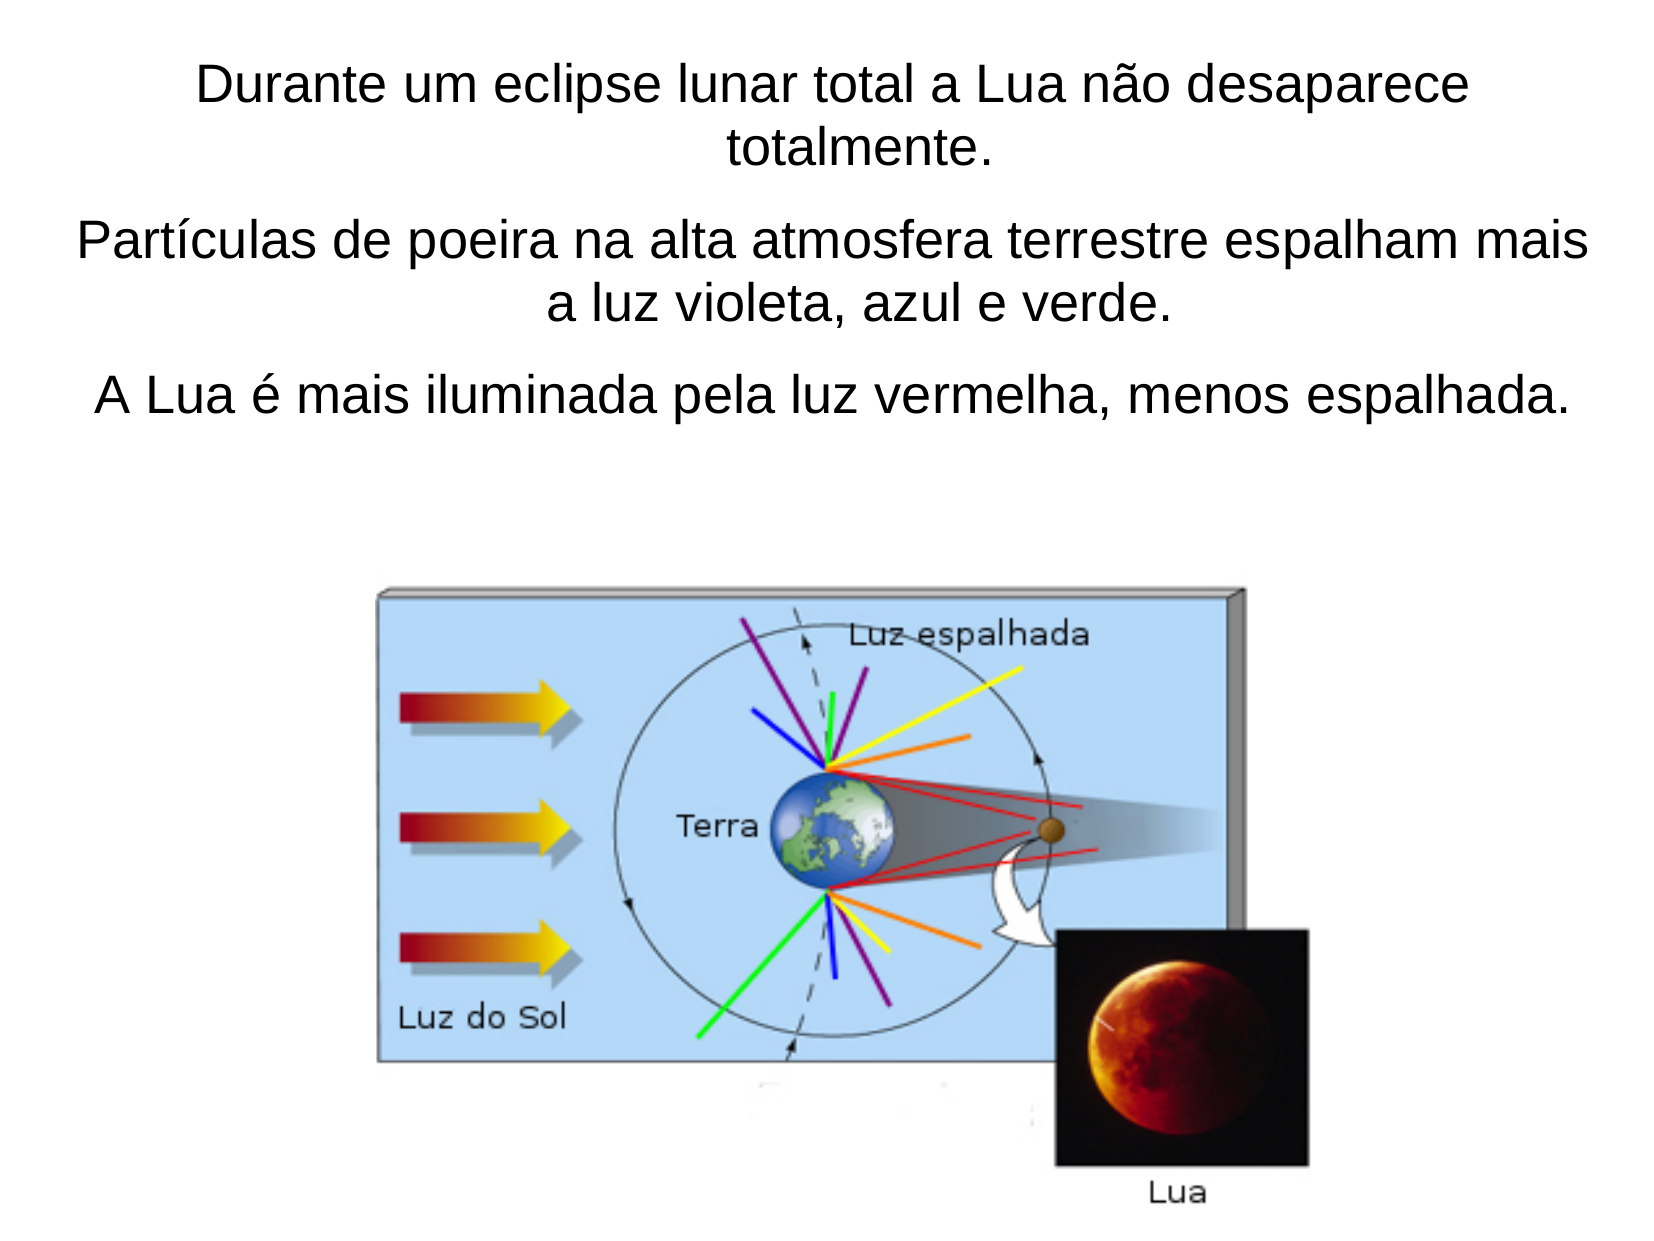

#
Durante um eclipse lunar total a Lua não desaparece totalmente.
Partículas de poeira na alta atmosfera terrestre espalham mais a luz violeta, azul e verde.
A Lua é mais iluminada pela luz vermelha, menos espalhada.